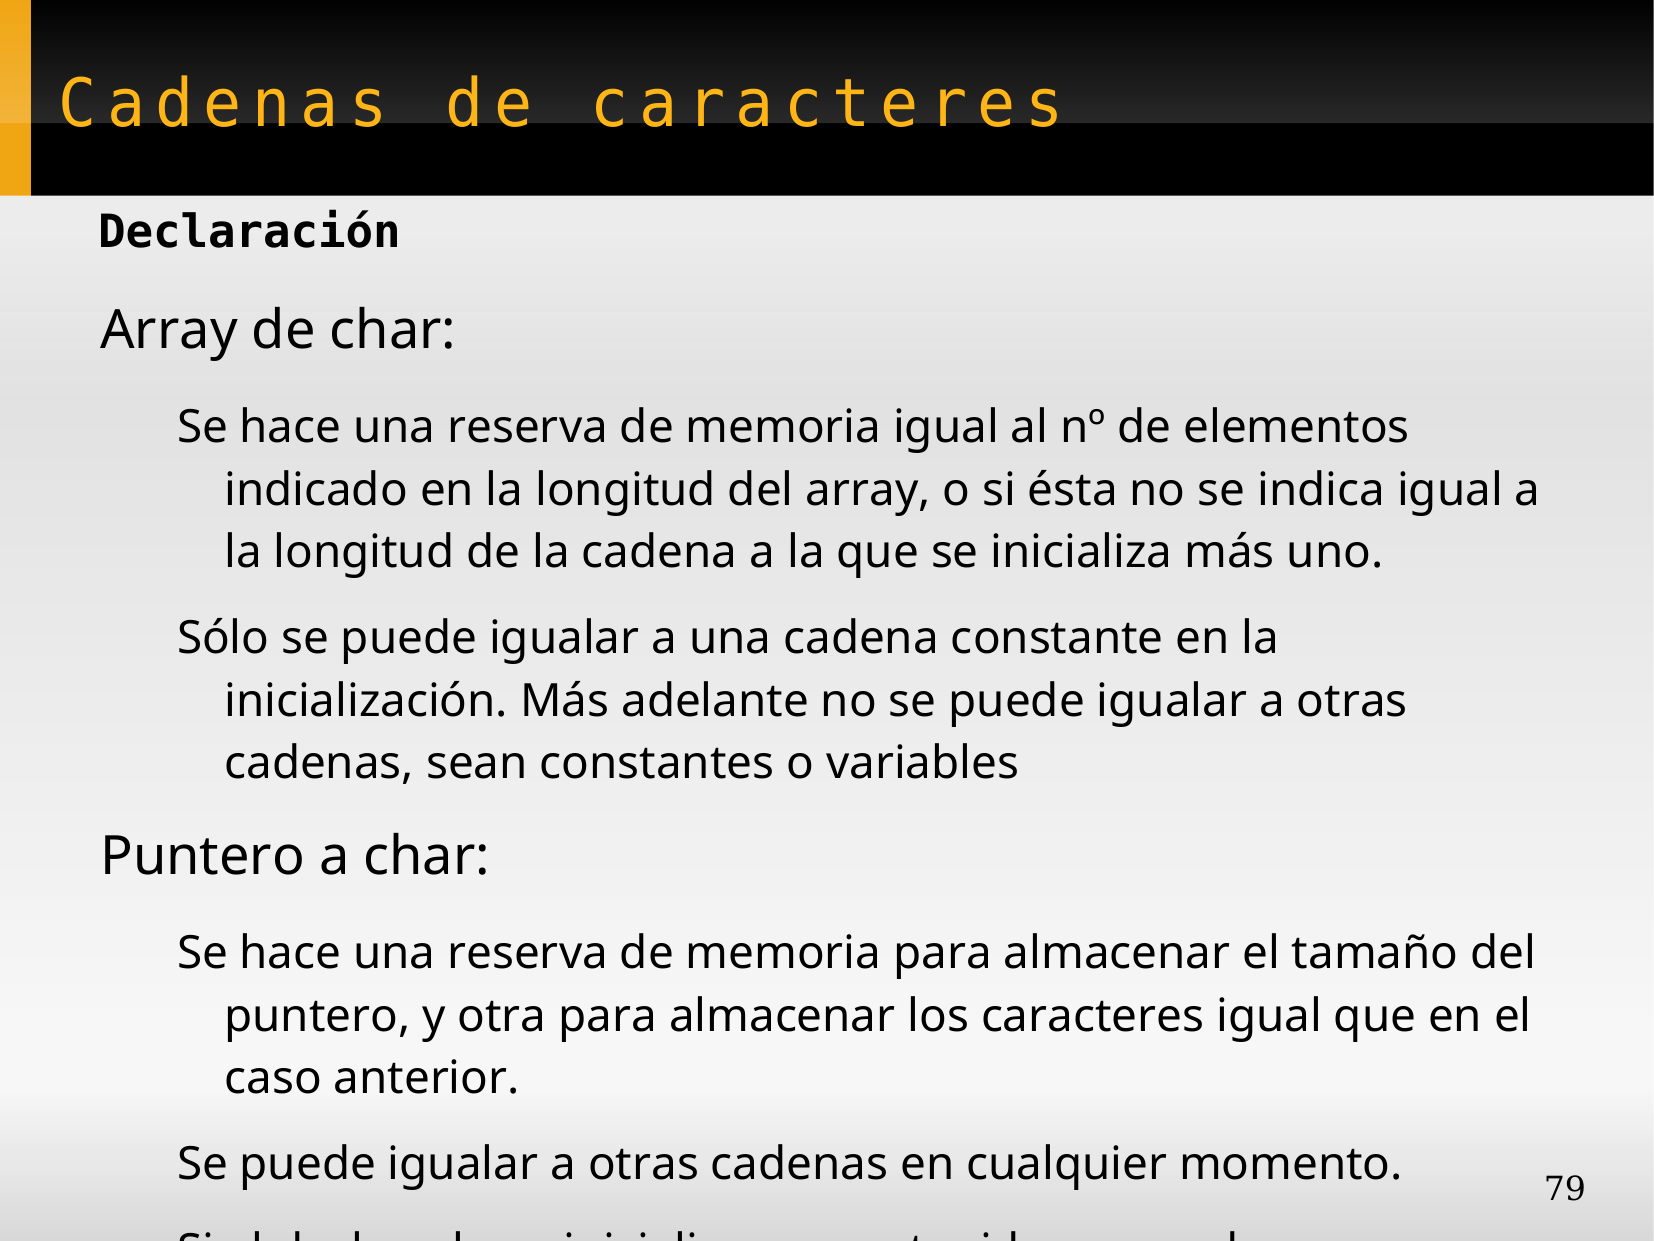

# Cadenas de caracteres
Declaración
Array de char:
Se hace una reserva de memoria igual al nº de elementos indicado en la longitud del array, o si ésta no se indica igual a la longitud de la cadena a la que se inicializa más uno.
Sólo se puede igualar a una cadena constante en la inicialización. Más adelante no se puede igualar a otras cadenas, sean constantes o variables
Puntero a char:
Se hace una reserva de memoria para almacenar el tamaño del puntero, y otra para almacenar los caracteres igual que en el caso anterior.
Se puede igualar a otras cadenas en cualquier momento.
Si al declararlo se inicializa, su contenido no puede ser modificado
79